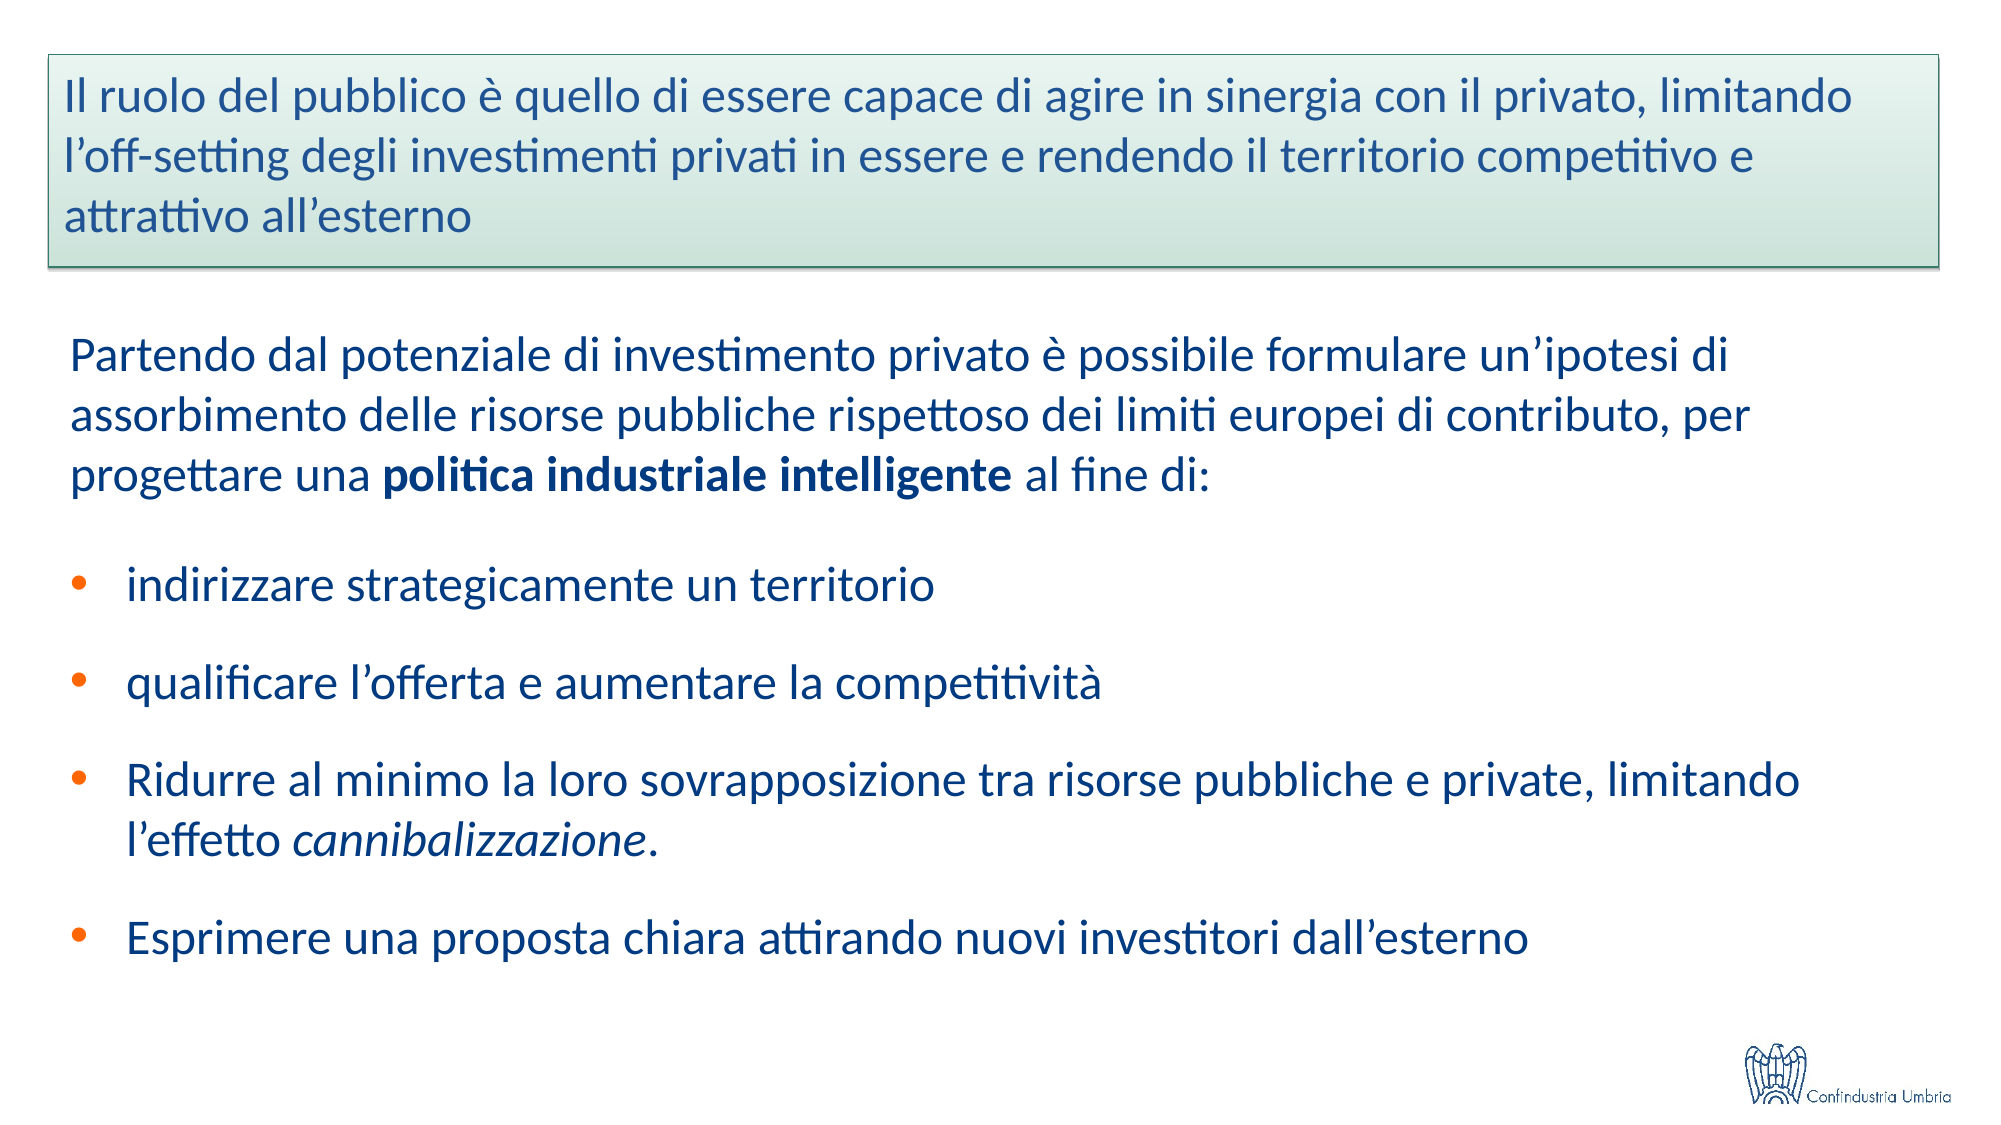

# Il ruolo del pubblico è quello di essere capace di agire in sinergia con il privato, limitando l’off-setting degli investimenti privati in essere e rendendo il territorio competitivo e attrattivo all’esterno
Partendo dal potenziale di investimento privato è possibile formulare un’ipotesi di assorbimento delle risorse pubbliche rispettoso dei limiti europei di contributo, per progettare una politica industriale intelligente al fine di:
indirizzare strategicamente un territorio
qualificare l’offerta e aumentare la competitività
Ridurre al minimo la loro sovrapposizione tra risorse pubbliche e private, limitando l’effetto cannibalizzazione.
Esprimere una proposta chiara attirando nuovi investitori dall’esterno